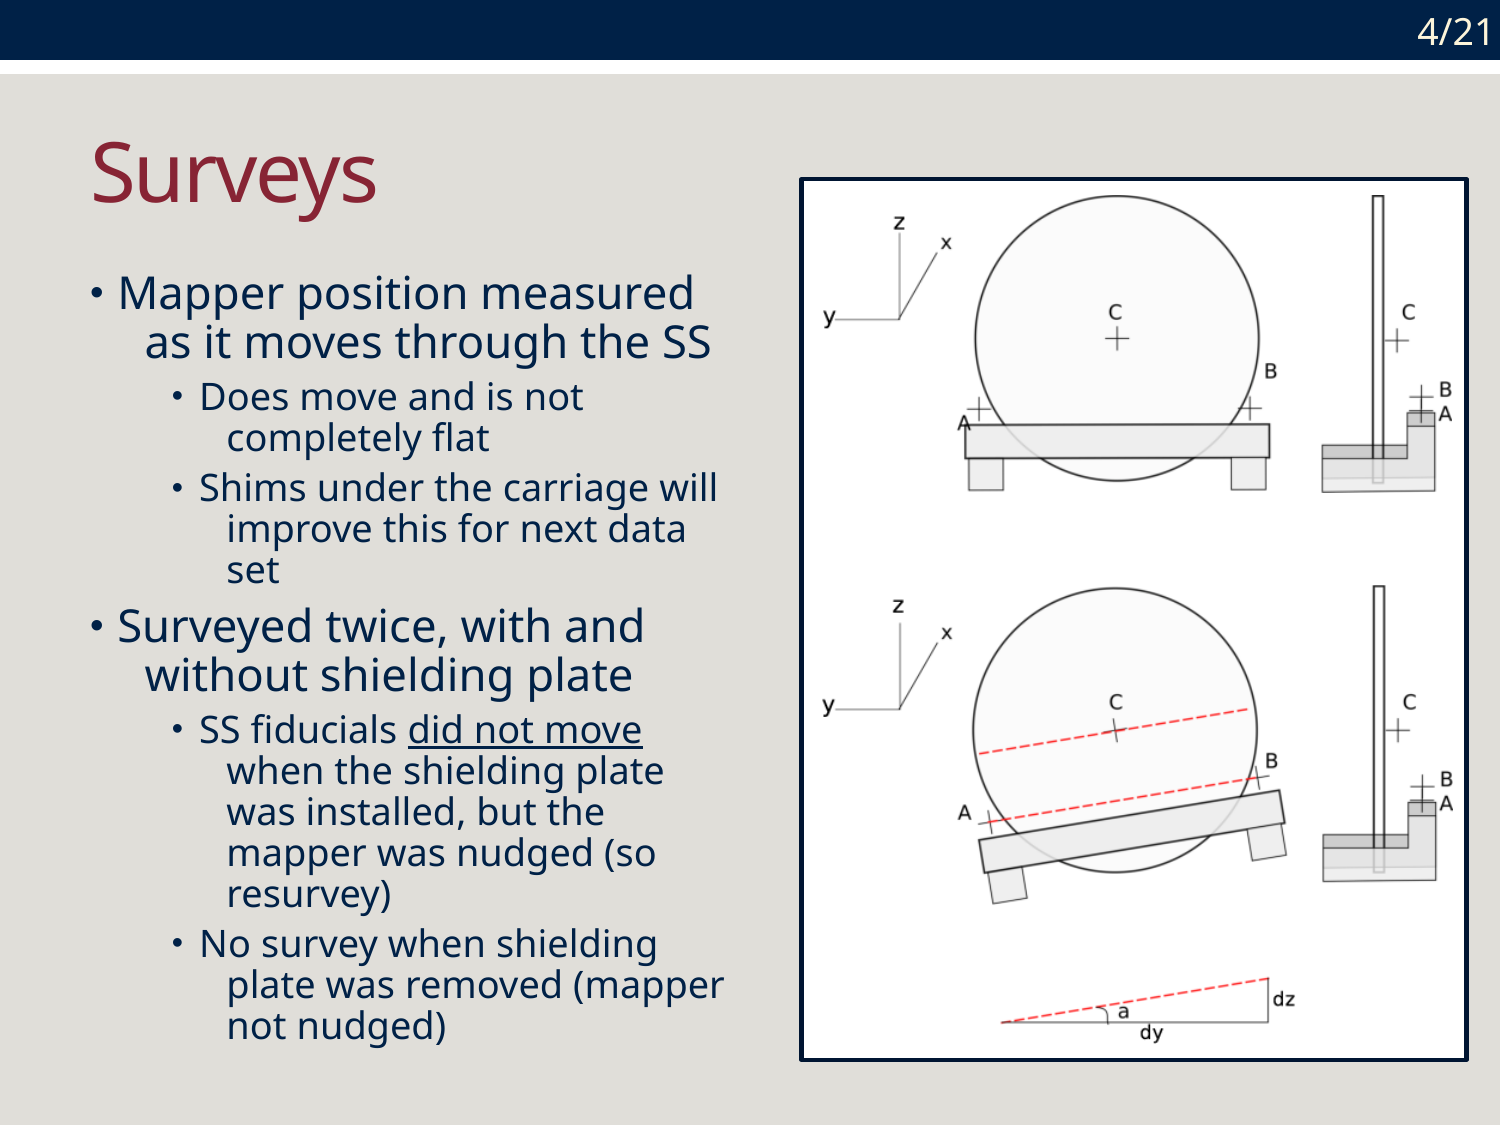

4/21
# Surveys
Mapper position measured as it moves through the SS
Does move and is not completely flat
Shims under the carriage will improve this for next data set
Surveyed twice, with and without shielding plate
SS fiducials did not move when the shielding plate was installed, but the mapper was nudged (so resurvey)
No survey when shielding plate was removed (mapper not nudged)